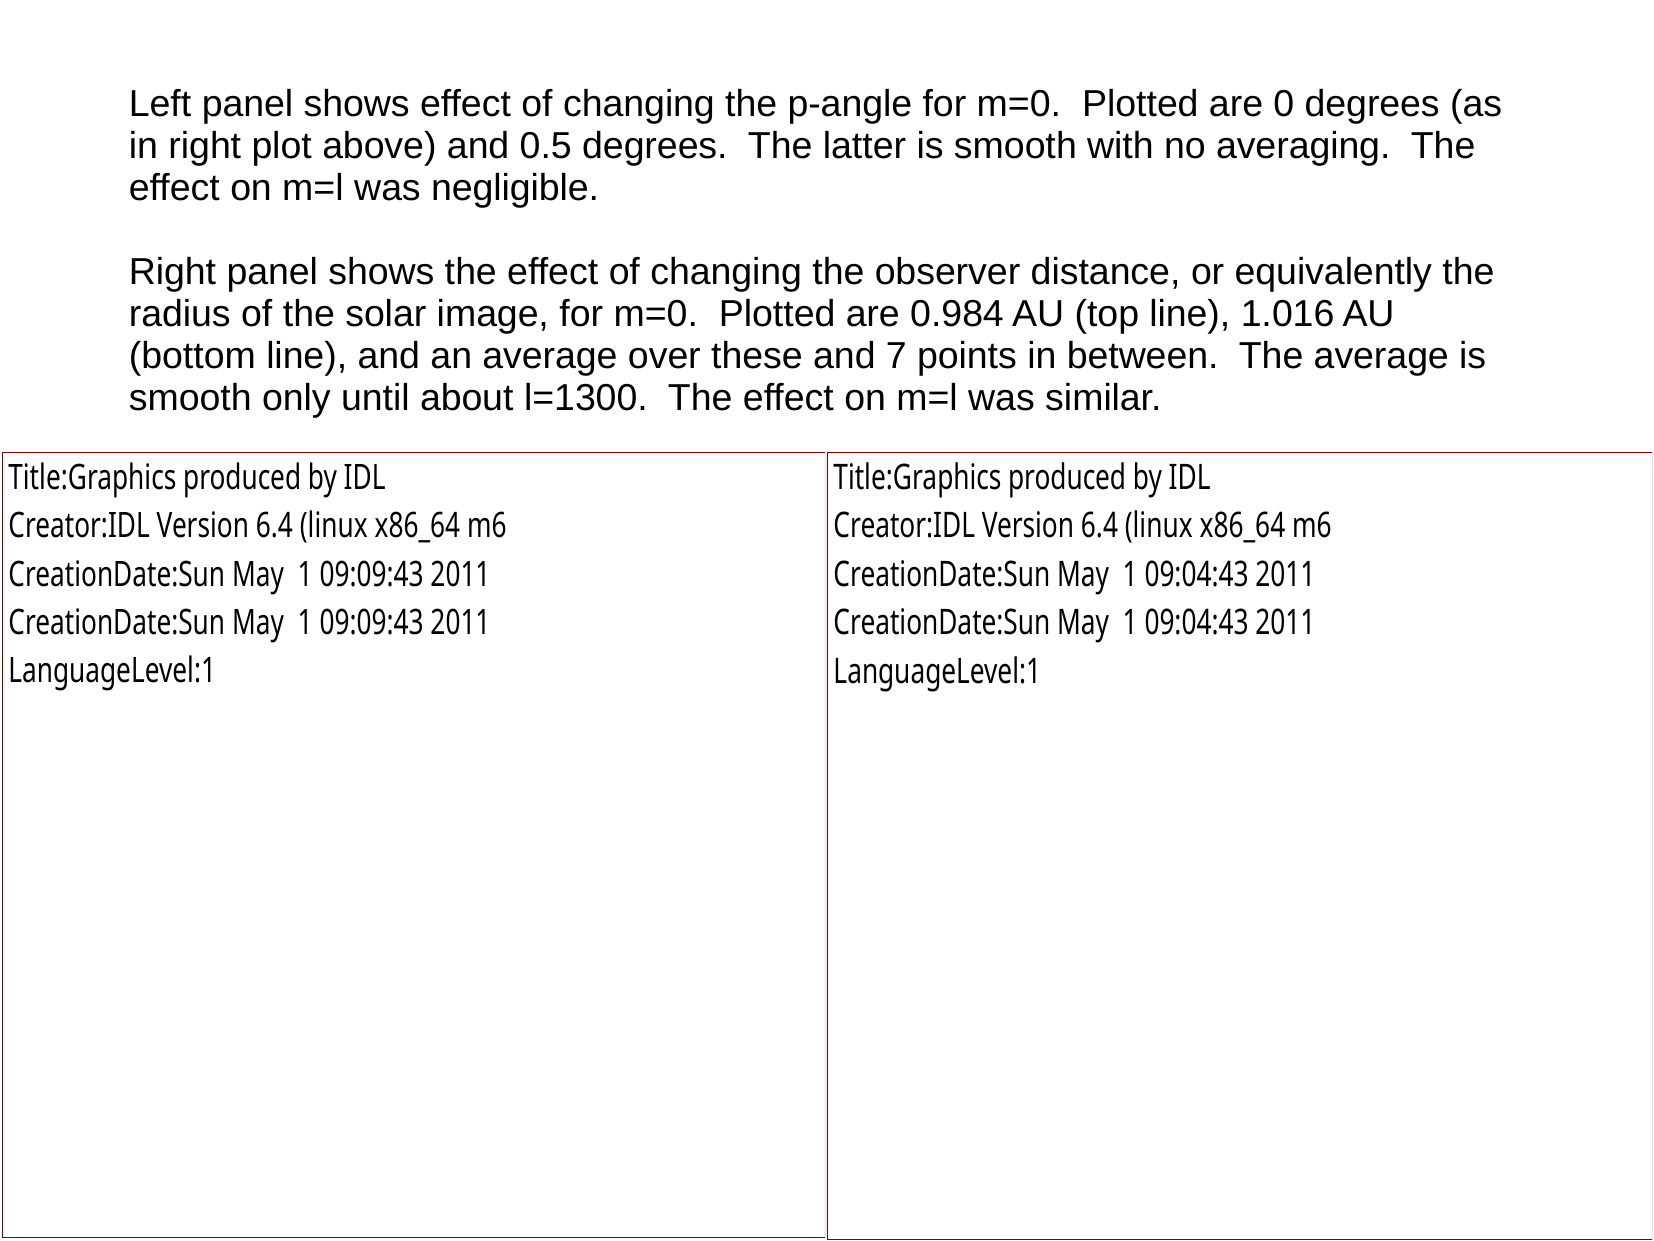

Left panel shows effect of changing the p-angle for m=0. Plotted are 0 degrees (as in right plot above) and 0.5 degrees. The latter is smooth with no averaging. The effect on m=l was negligible.
Right panel shows the effect of changing the observer distance, or equivalently the radius of the solar image, for m=0. Plotted are 0.984 AU (top line), 1.016 AU (bottom line), and an average over these and 7 points in between. The average is smooth only until about l=1300. The effect on m=l was similar.